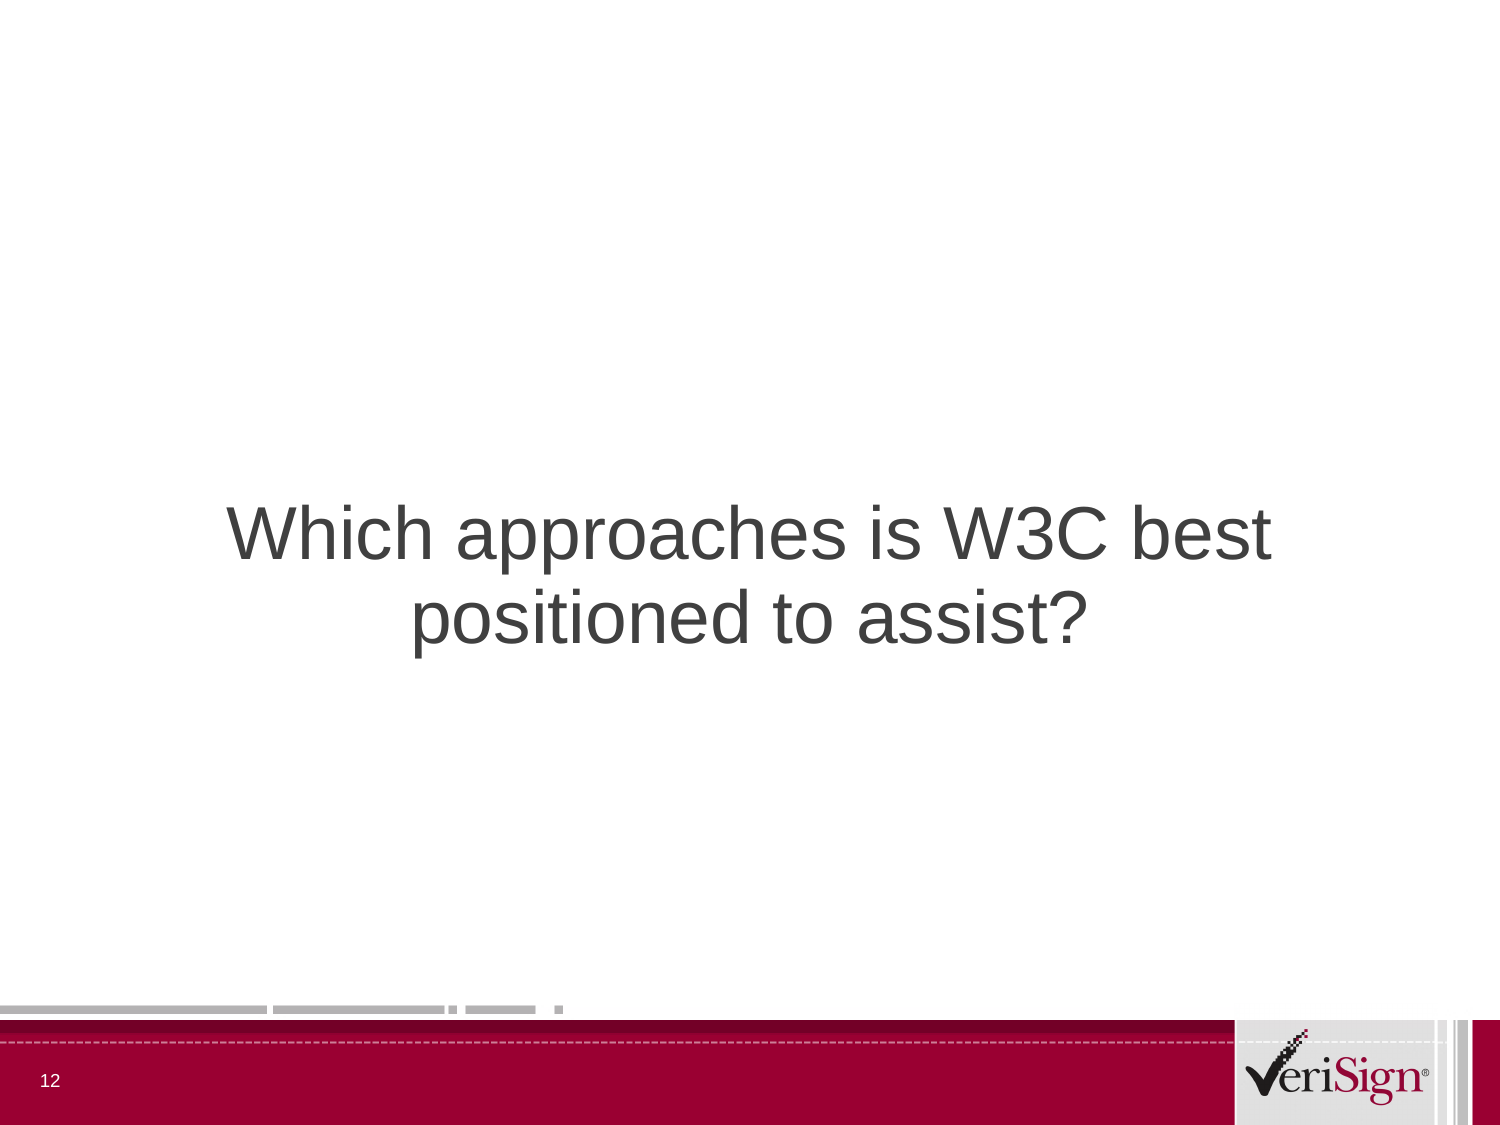

# Which approaches is W3C best positioned to assist?
12